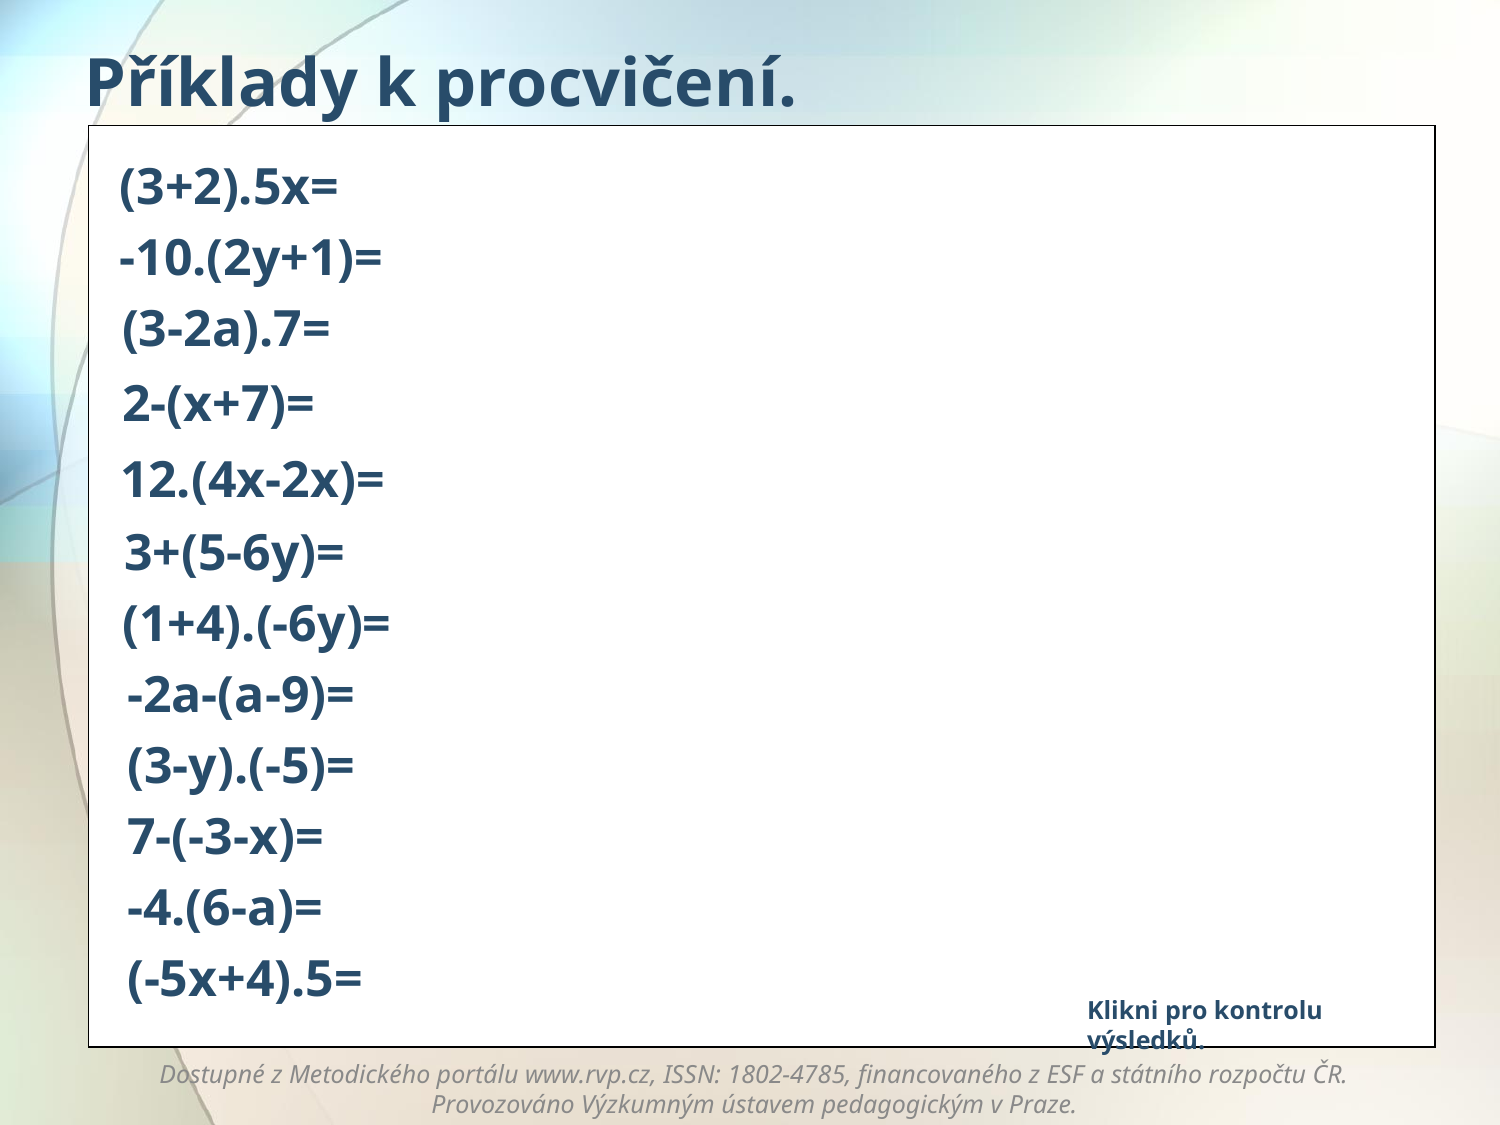

Příklady k procvičení.
(3+2).5x=
-10.(2y+1)=
(3-2a).7=
2-(x+7)=
12.(4x-2x)=
3+(5-6y)=
(1+4).(-6y)=
-2a-(a-9)=
(3-y).(-5)=
7-(-3-x)=
-4.(6-a)=
(-5x+4).5=
Klikni pro kontrolu výsledků.